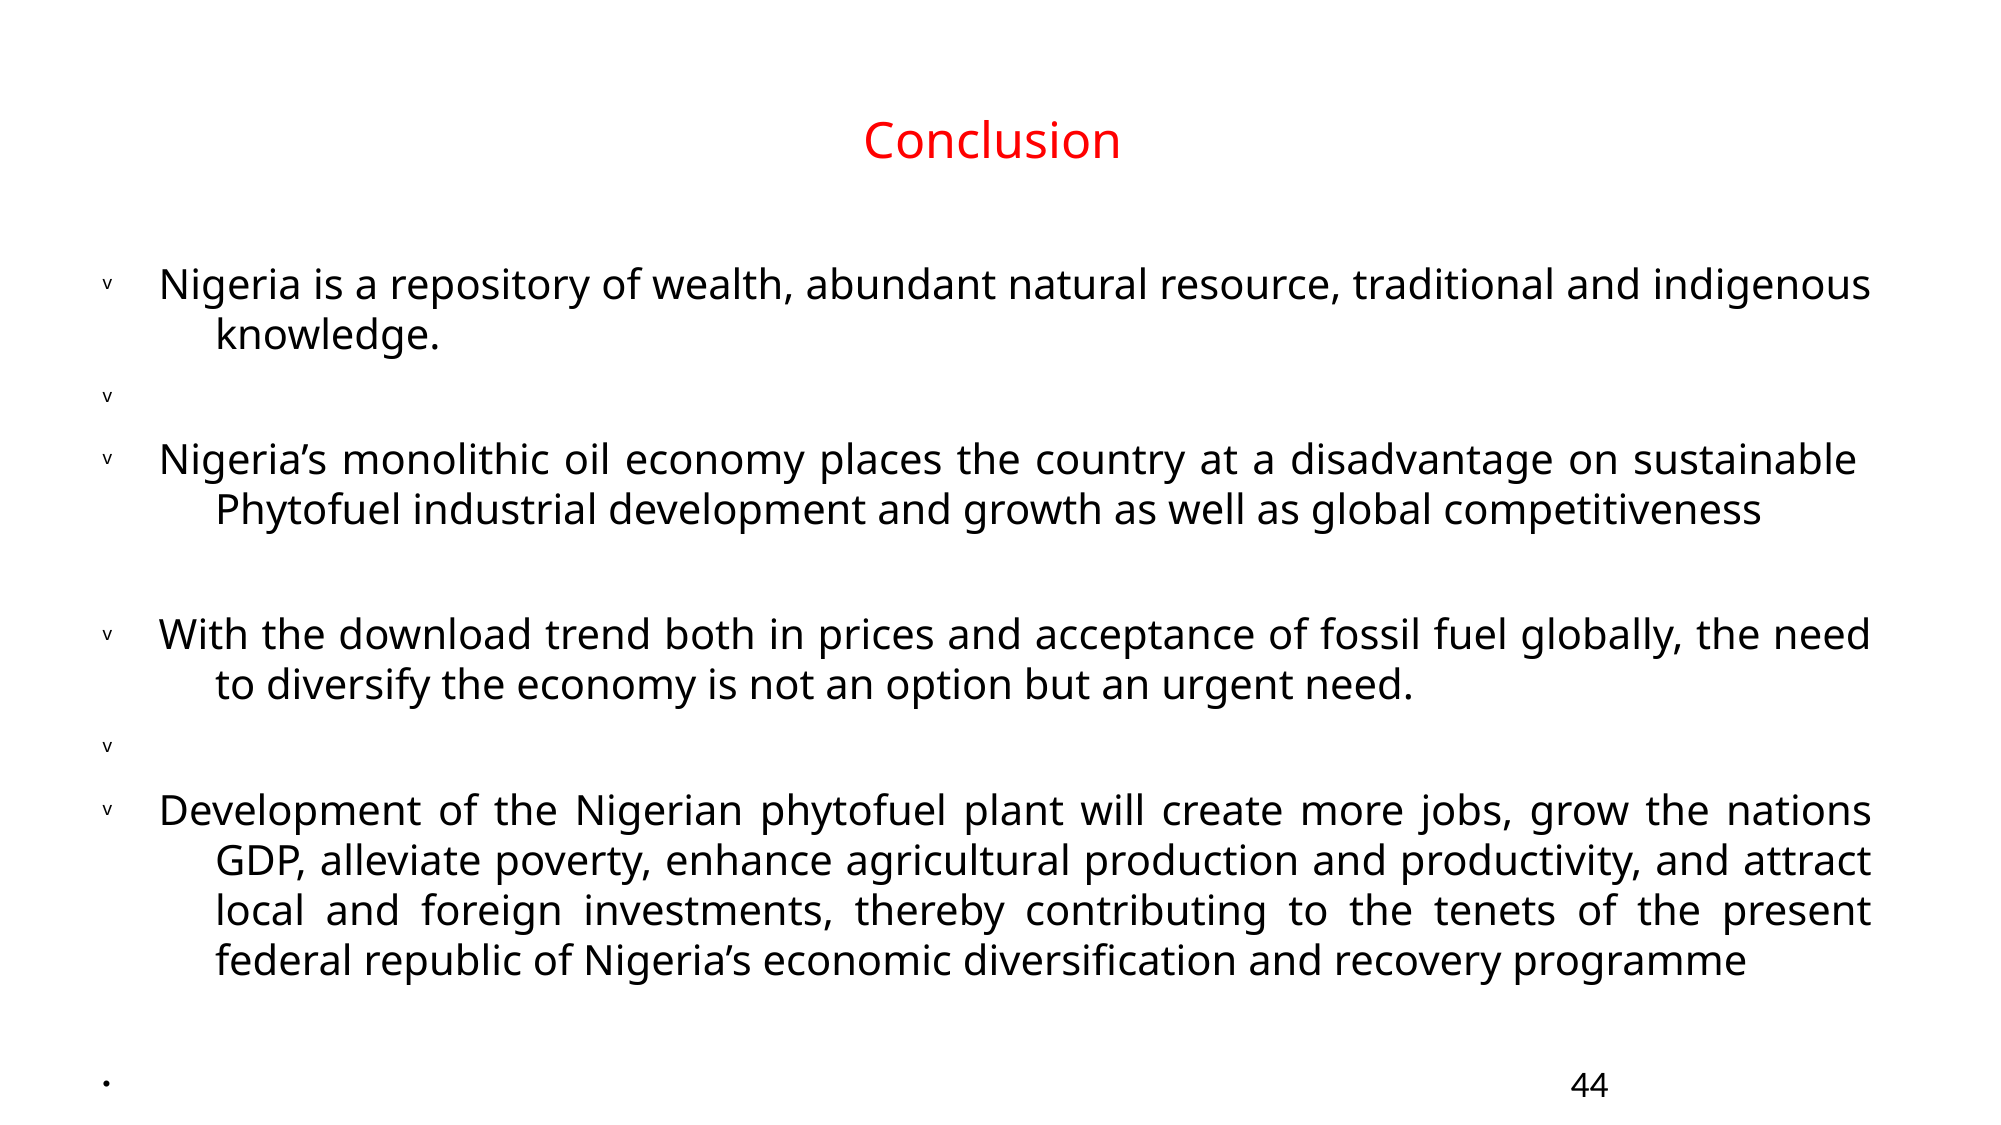

# Conclusion
Nigeria is a repository of wealth, abundant natural resource, traditional and indigenous knowledge.
Nigeria’s monolithic oil economy places the country at a disadvantage on sustainable Phytofuel industrial development and growth as well as global competitiveness
With the download trend both in prices and acceptance of fossil fuel globally, the need to diversify the economy is not an option but an urgent need.
Development of the Nigerian phytofuel plant will create more jobs, grow the nations GDP, alleviate poverty, enhance agricultural production and productivity, and attract local and foreign investments, thereby contributing to the tenets of the present federal republic of Nigeria’s economic diversification and recovery programme